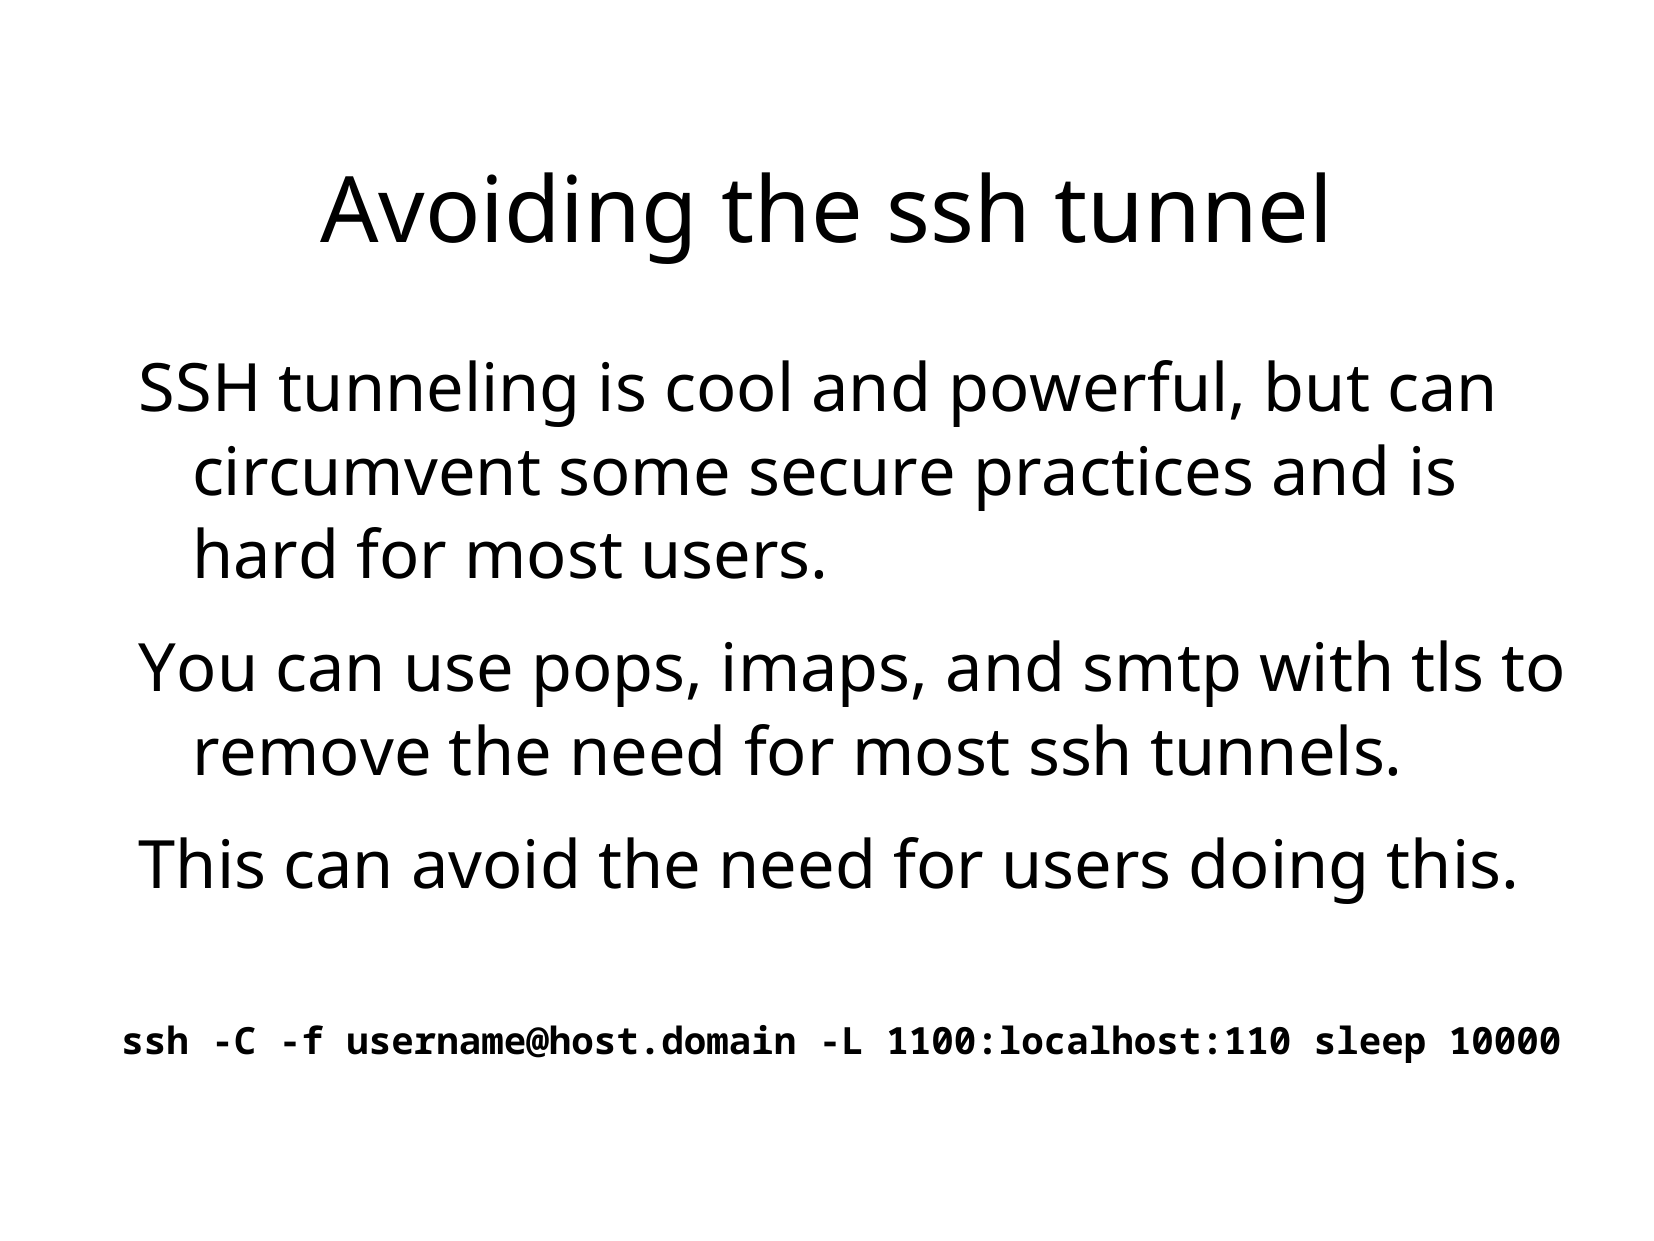

# Avoiding the ssh tunnel
SSH tunneling is cool and powerful, but can circumvent some secure practices and is hard for most users.
You can use pops, imaps, and smtp with tls to remove the need for most ssh tunnels.
This can avoid the need for users doing this.
ssh -C -f username@host.domain -L 1100:localhost:110 sleep 10000